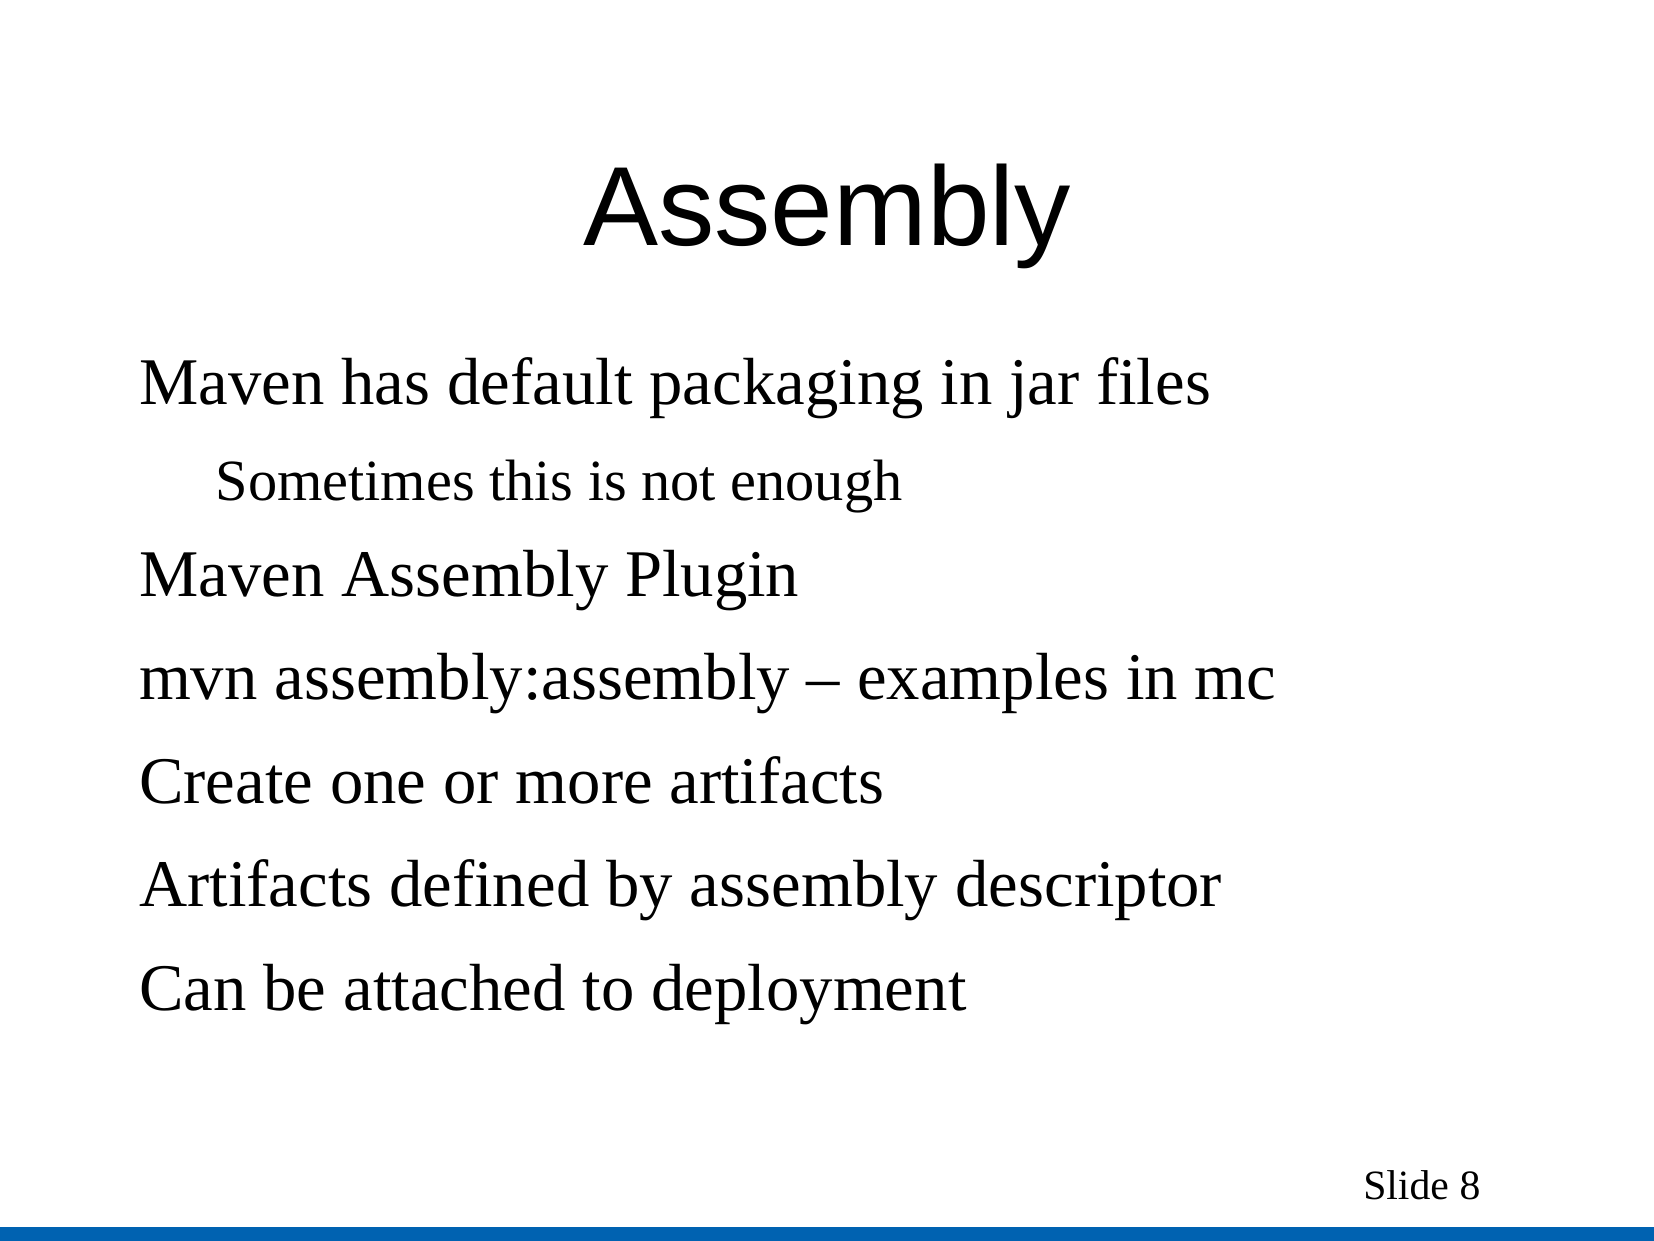

# Assembly
Maven has default packaging in jar files
Sometimes this is not enough
Maven Assembly Plugin
mvn assembly:assembly – examples in mc
Create one or more artifacts
Artifacts defined by assembly descriptor
Can be attached to deployment